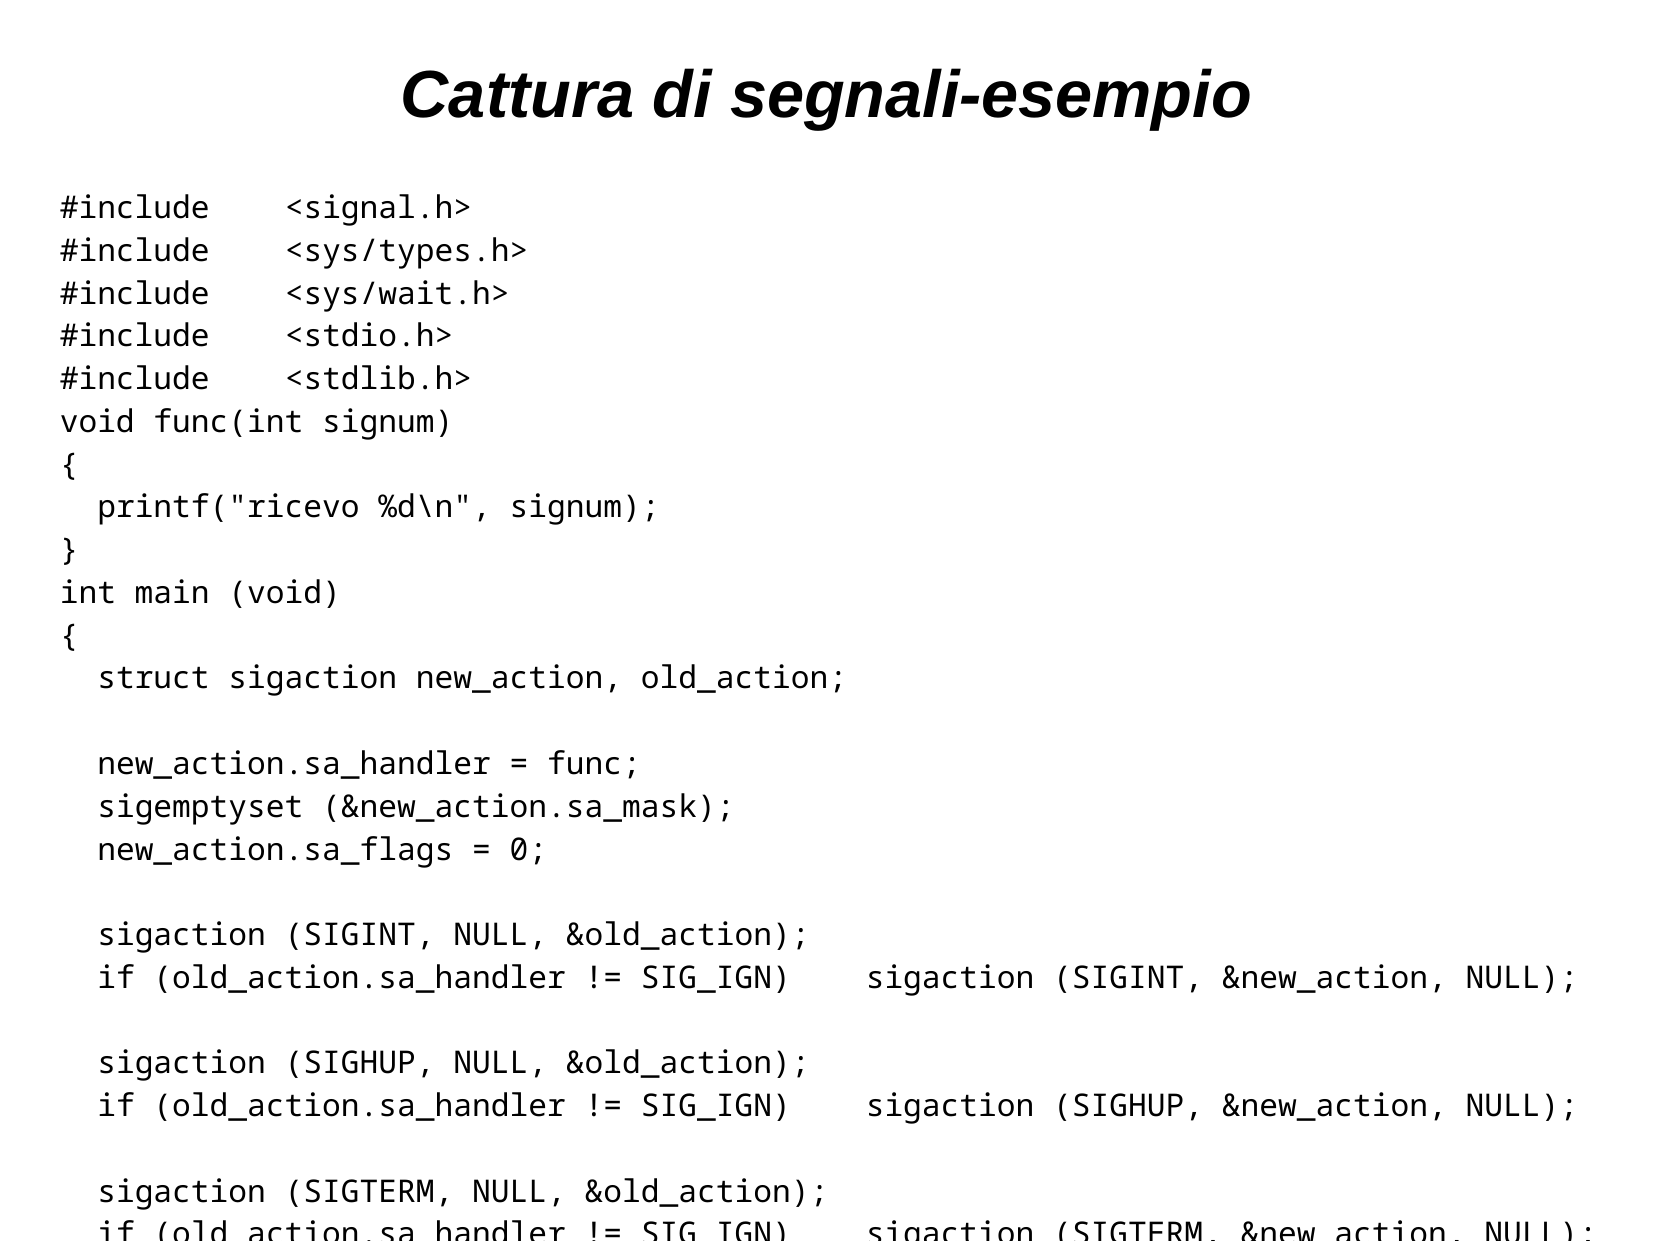

# Cattura di segnali-esempio
#include 	<signal.h>
#include	<sys/types.h>
#include	<sys/wait.h>
#include	<stdio.h>
#include 	<stdlib.h>
void func(int signum)
{
 printf("ricevo %d\n", signum);
}
int main (void)
{
 struct sigaction new_action, old_action;
 new_action.sa_handler = func;
 sigemptyset (&new_action.sa_mask);
 new_action.sa_flags = 0;
 sigaction (SIGINT, NULL, &old_action);
 if (old_action.sa_handler != SIG_IGN) sigaction (SIGINT, &new_action, NULL);
 sigaction (SIGHUP, NULL, &old_action);
 if (old_action.sa_handler != SIG_IGN) sigaction (SIGHUP, &new_action, NULL);
 sigaction (SIGTERM, NULL, &old_action);
 if (old_action.sa_handler != SIG_IGN) sigaction (SIGTERM, &new_action, NULL);
 while(1) ;
}